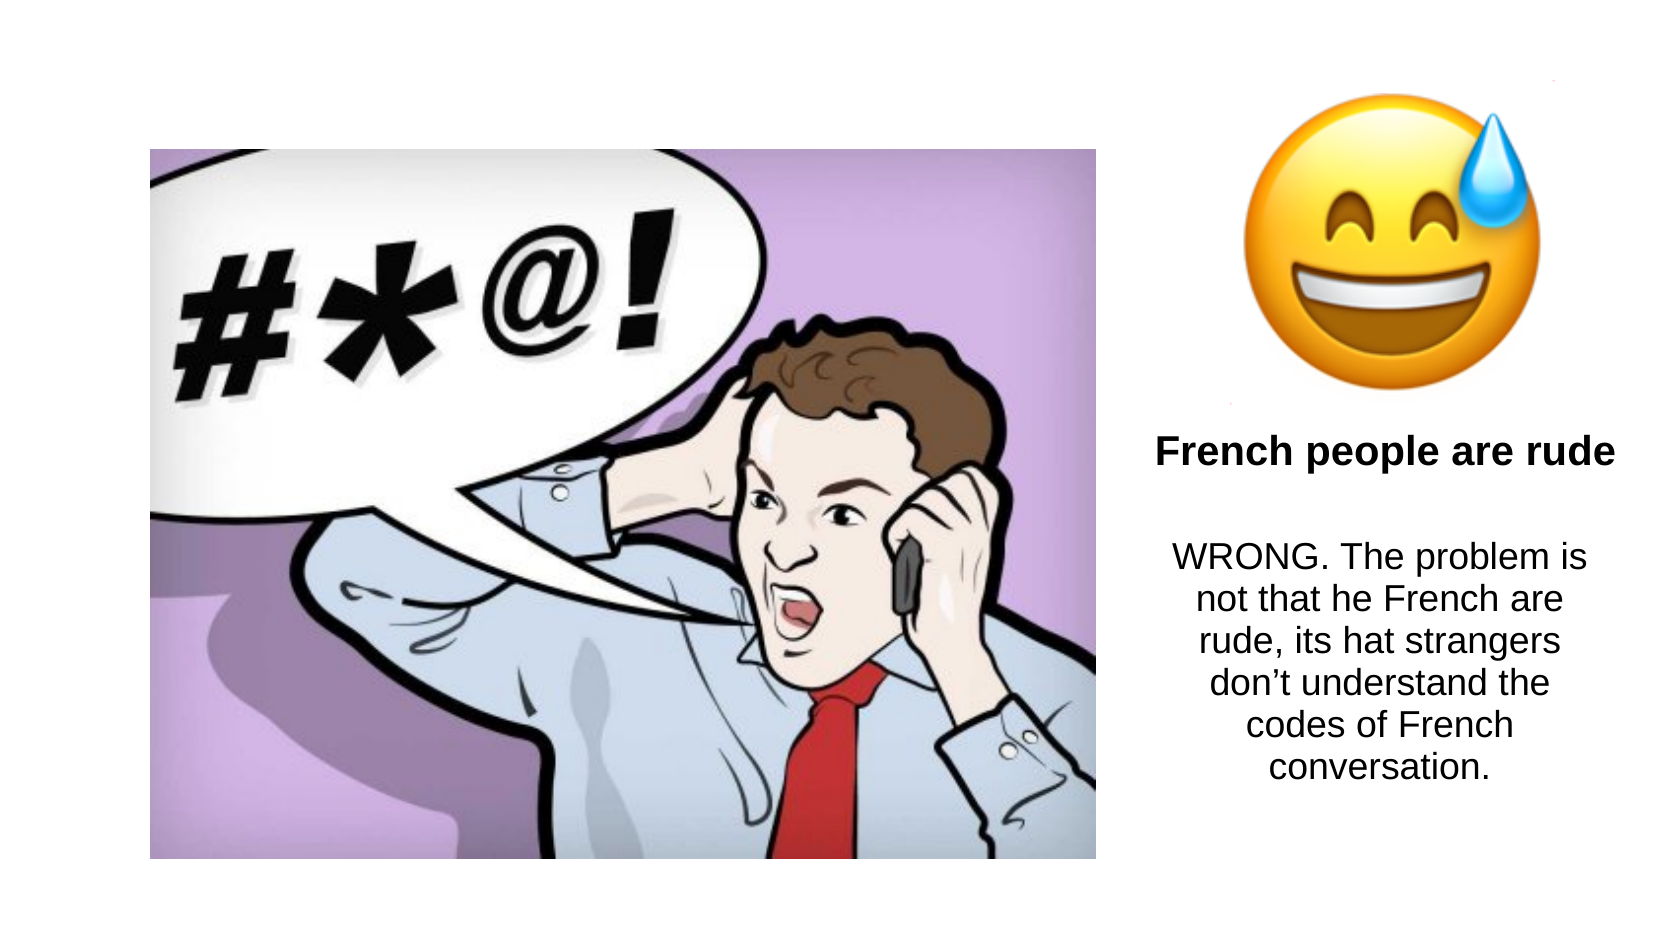

French people are rude
WRONG. The problem is not that he French are rude, its hat strangers don’t understand the codes of French conversation.